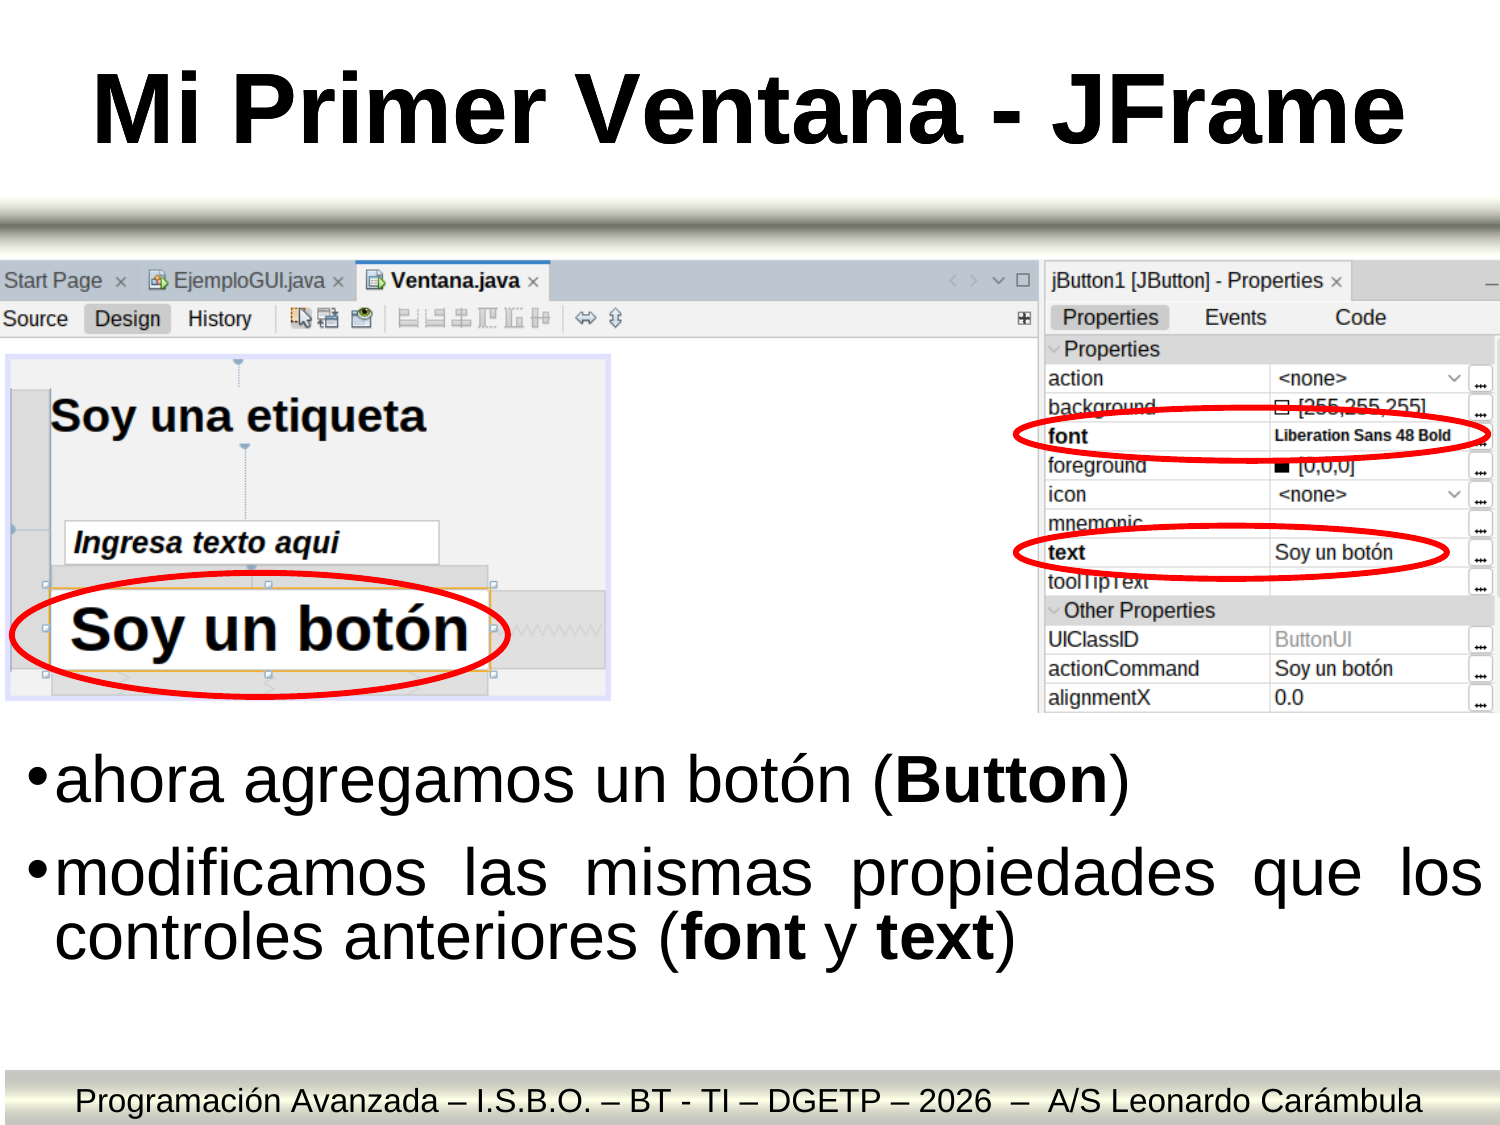

# Mi Primer Ventana - JFrame
Mi Primer Ventana - JFrame
ahora agregamos un botón (Button)
modificamos las mismas propiedades que los controles anteriores (font y text)